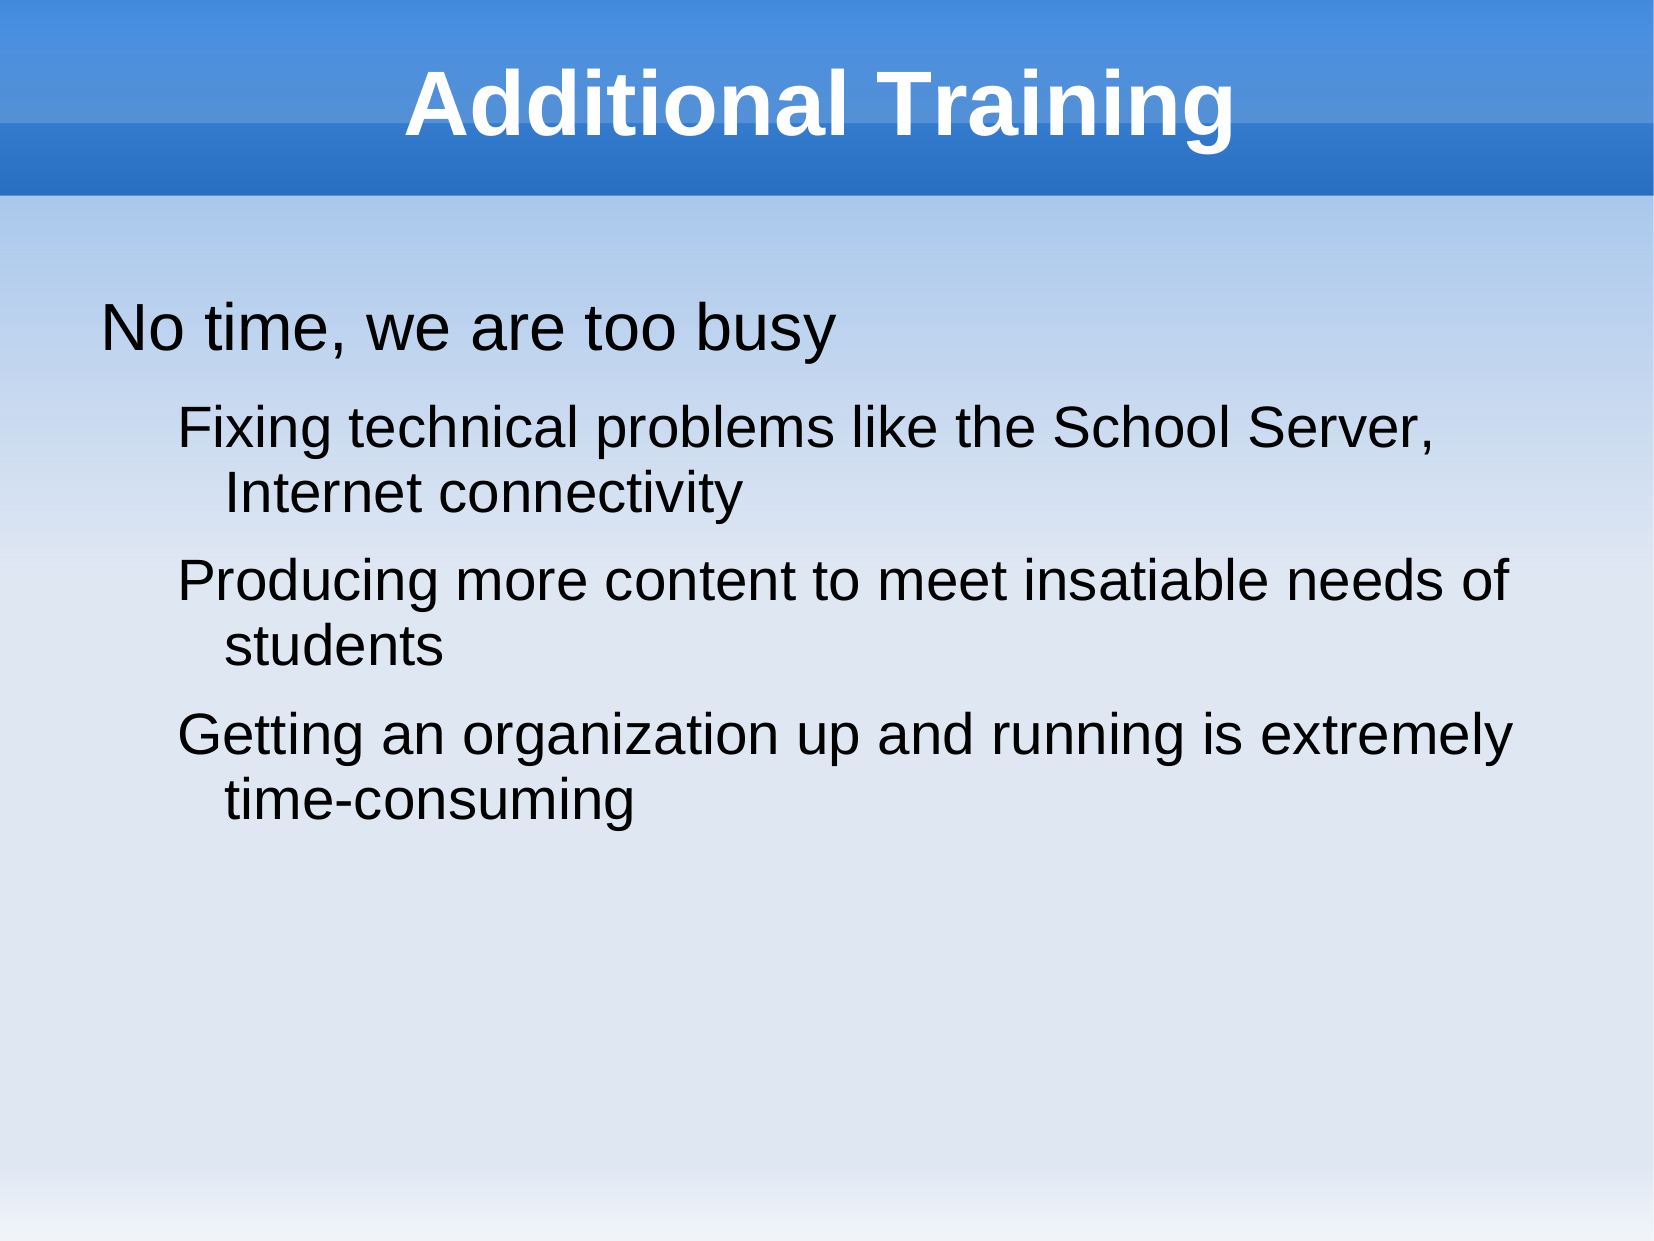

# Additional Training
No time, we are too busy
Fixing technical problems like the School Server, Internet connectivity
Producing more content to meet insatiable needs of students
Getting an organization up and running is extremely time-consuming